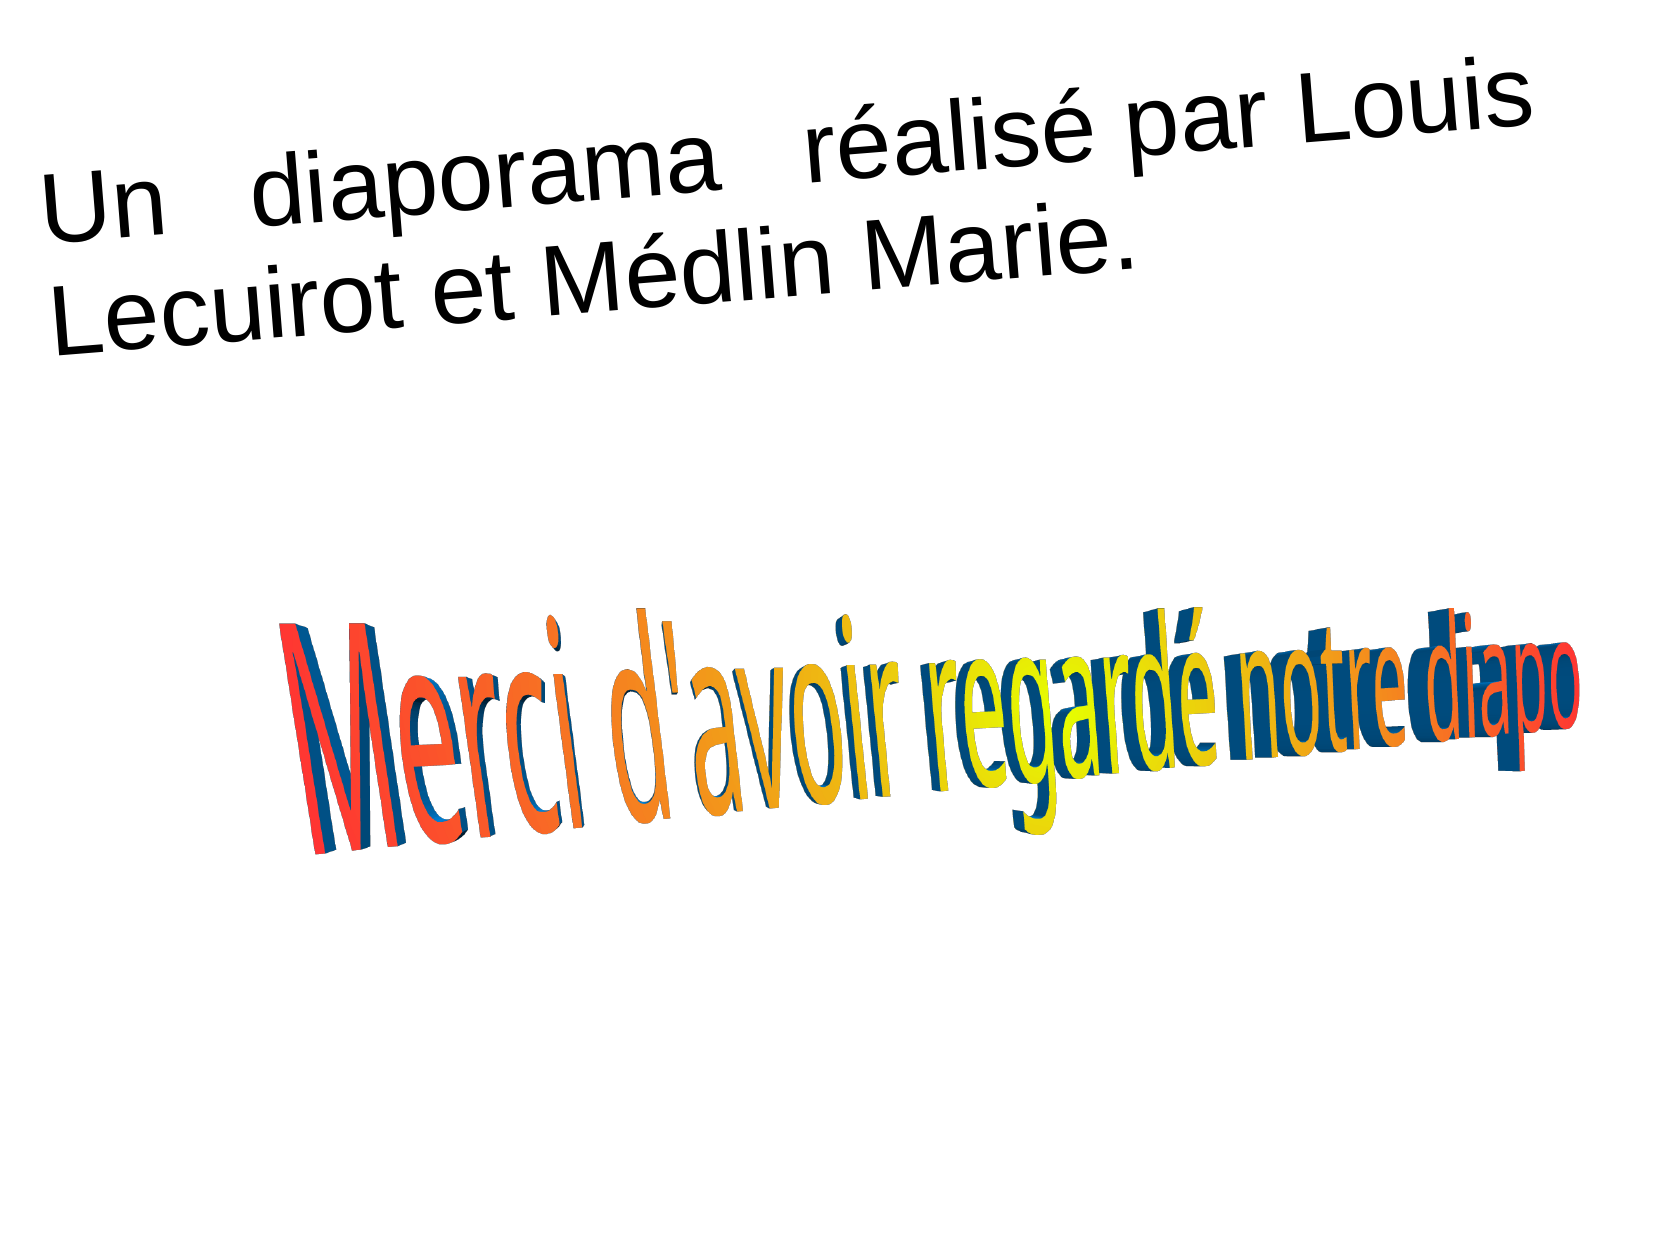

Un diaporama réalisé par Louis Lecuirot et Médlin Marie.
Merci d'avoir regardé notre diapo